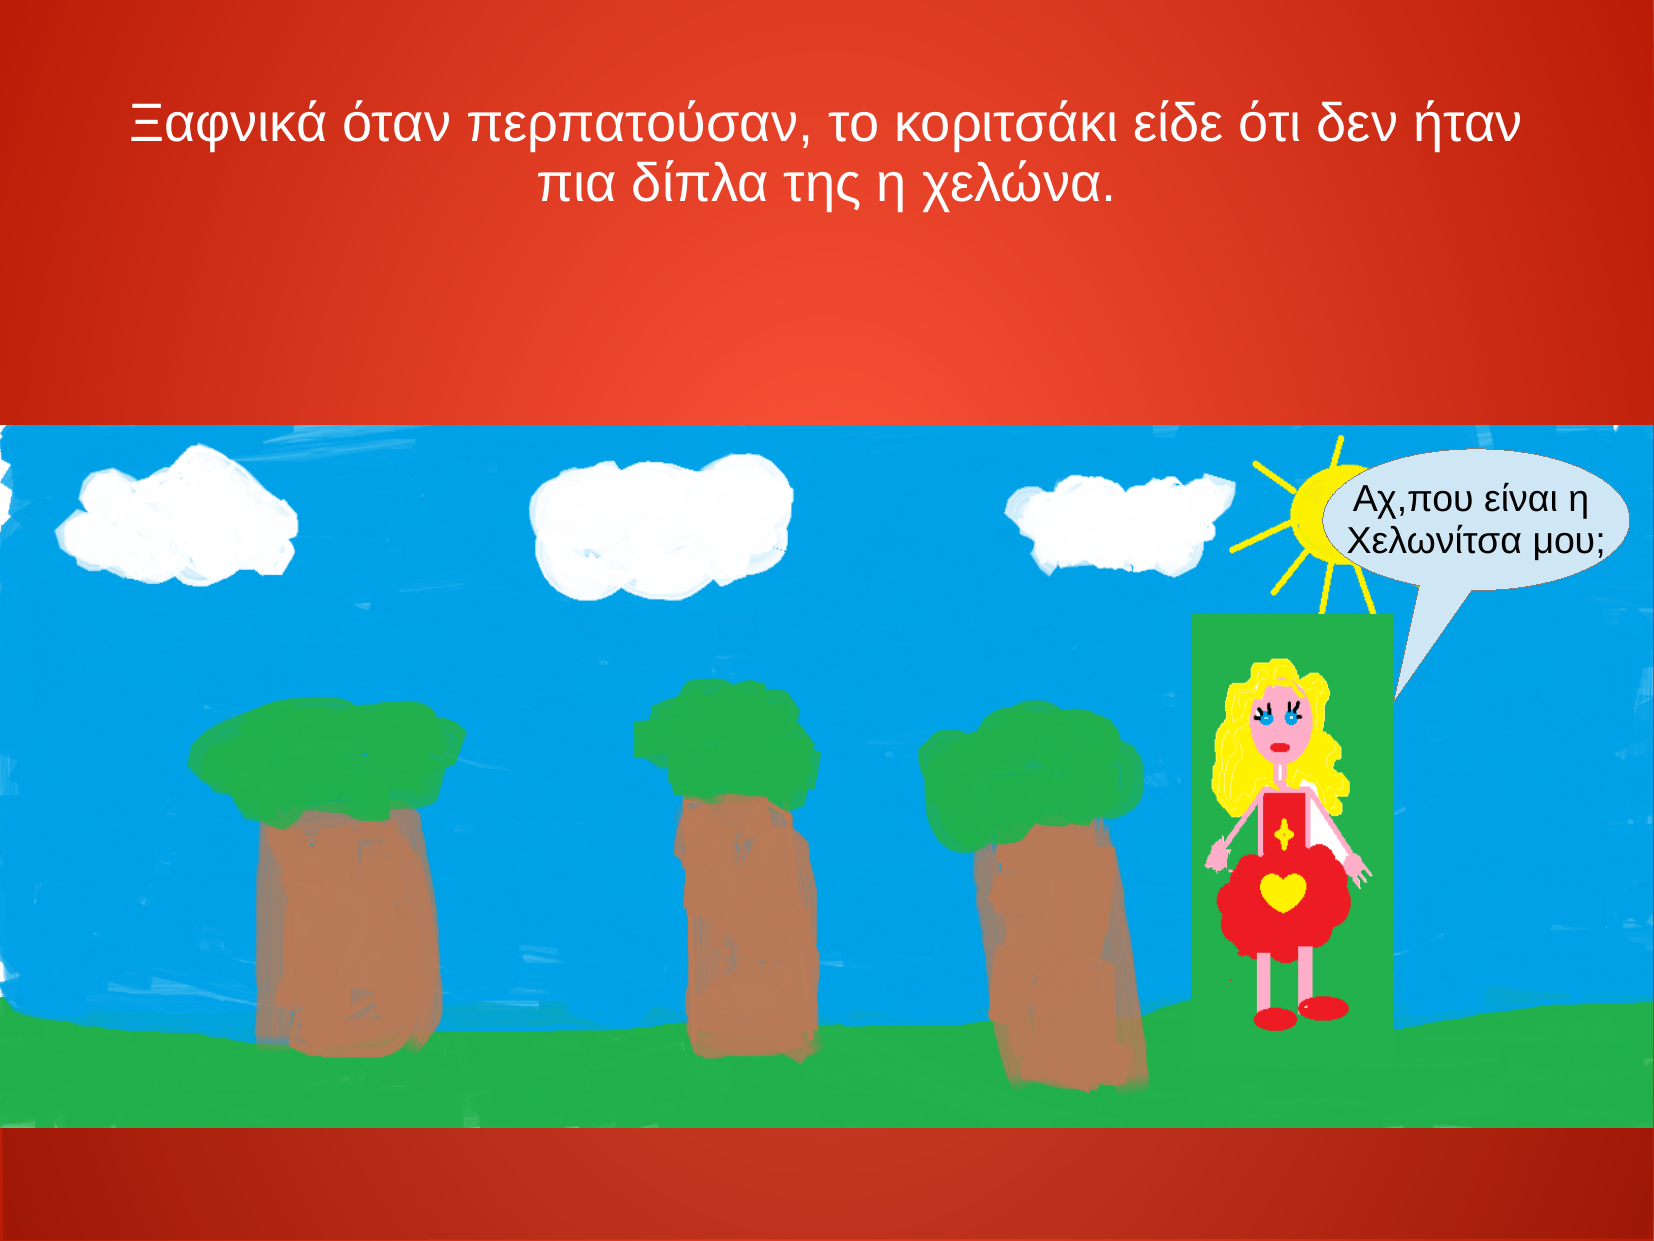

# Ξαφνικά όταν περπατούσαν, το κοριτσάκι είδε ότι δεν ήταν πια δίπλα της η χελώνα.
Αχ,που είναι η
Χελωνίτσα μου;